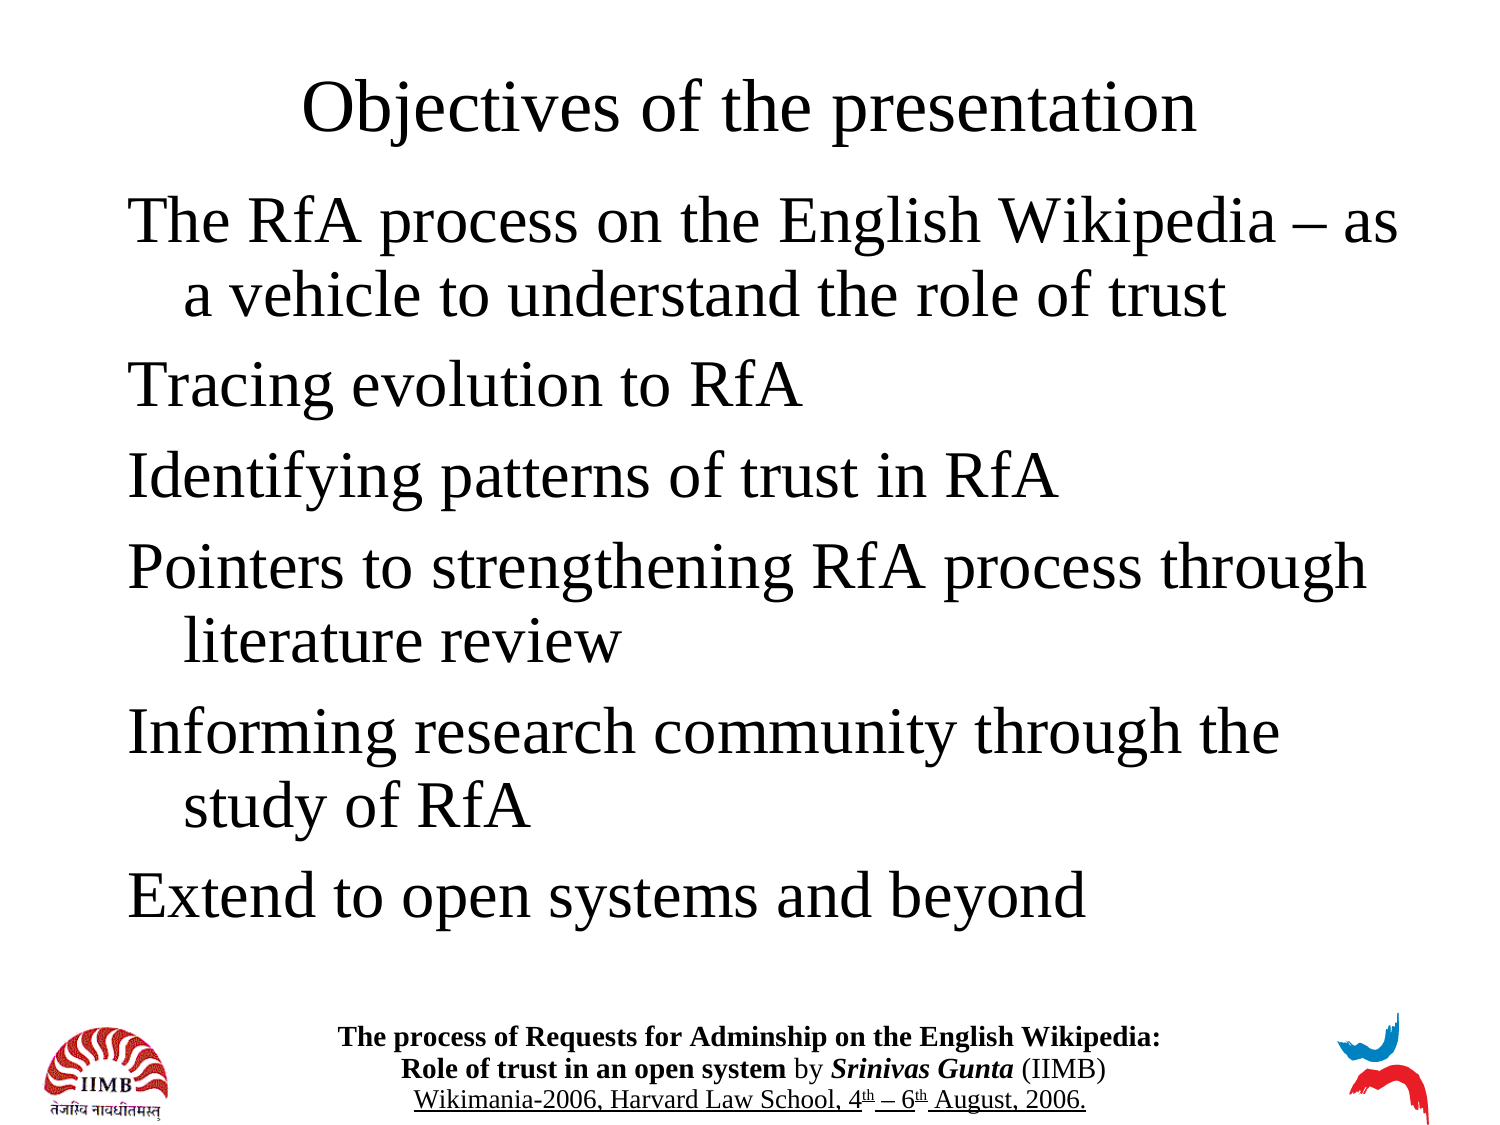

# Objectives of the presentation
The RfA process on the English Wikipedia – as a vehicle to understand the role of trust
Tracing evolution to RfA
Identifying patterns of trust in RfA
Pointers to strengthening RfA process through literature review
Informing research community through the study of RfA
Extend to open systems and beyond